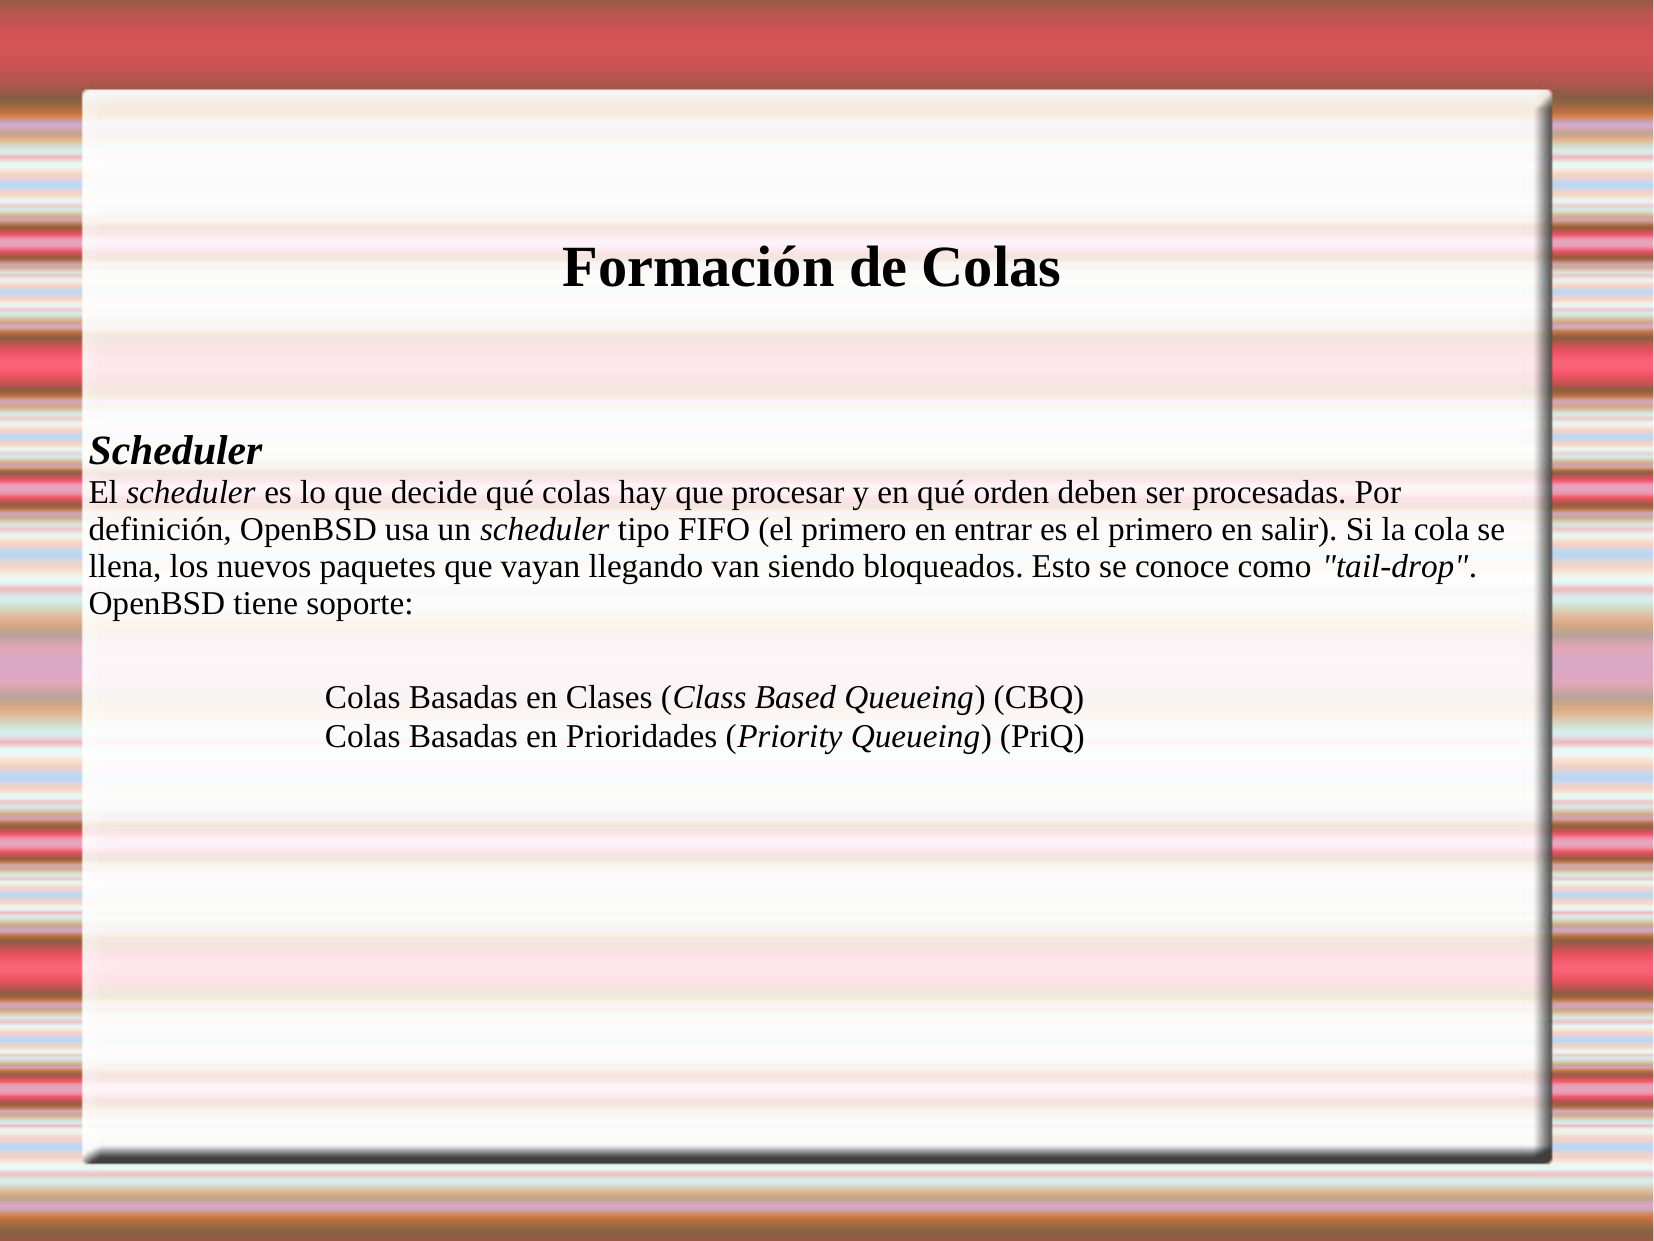

Formación de Colas
Scheduler
El scheduler es lo que decide qué colas hay que procesar y en qué orden deben ser procesadas. Por definición, OpenBSD usa un scheduler tipo FIFO (el primero en entrar es el primero en salir). Si la cola se llena, los nuevos paquetes que vayan llegando van siendo bloqueados. Esto se conoce como "tail-drop". OpenBSD tiene soporte:
		Colas Basadas en Clases (Class Based Queueing) (CBQ)
		Colas Basadas en Prioridades (Priority Queueing) (PriQ)